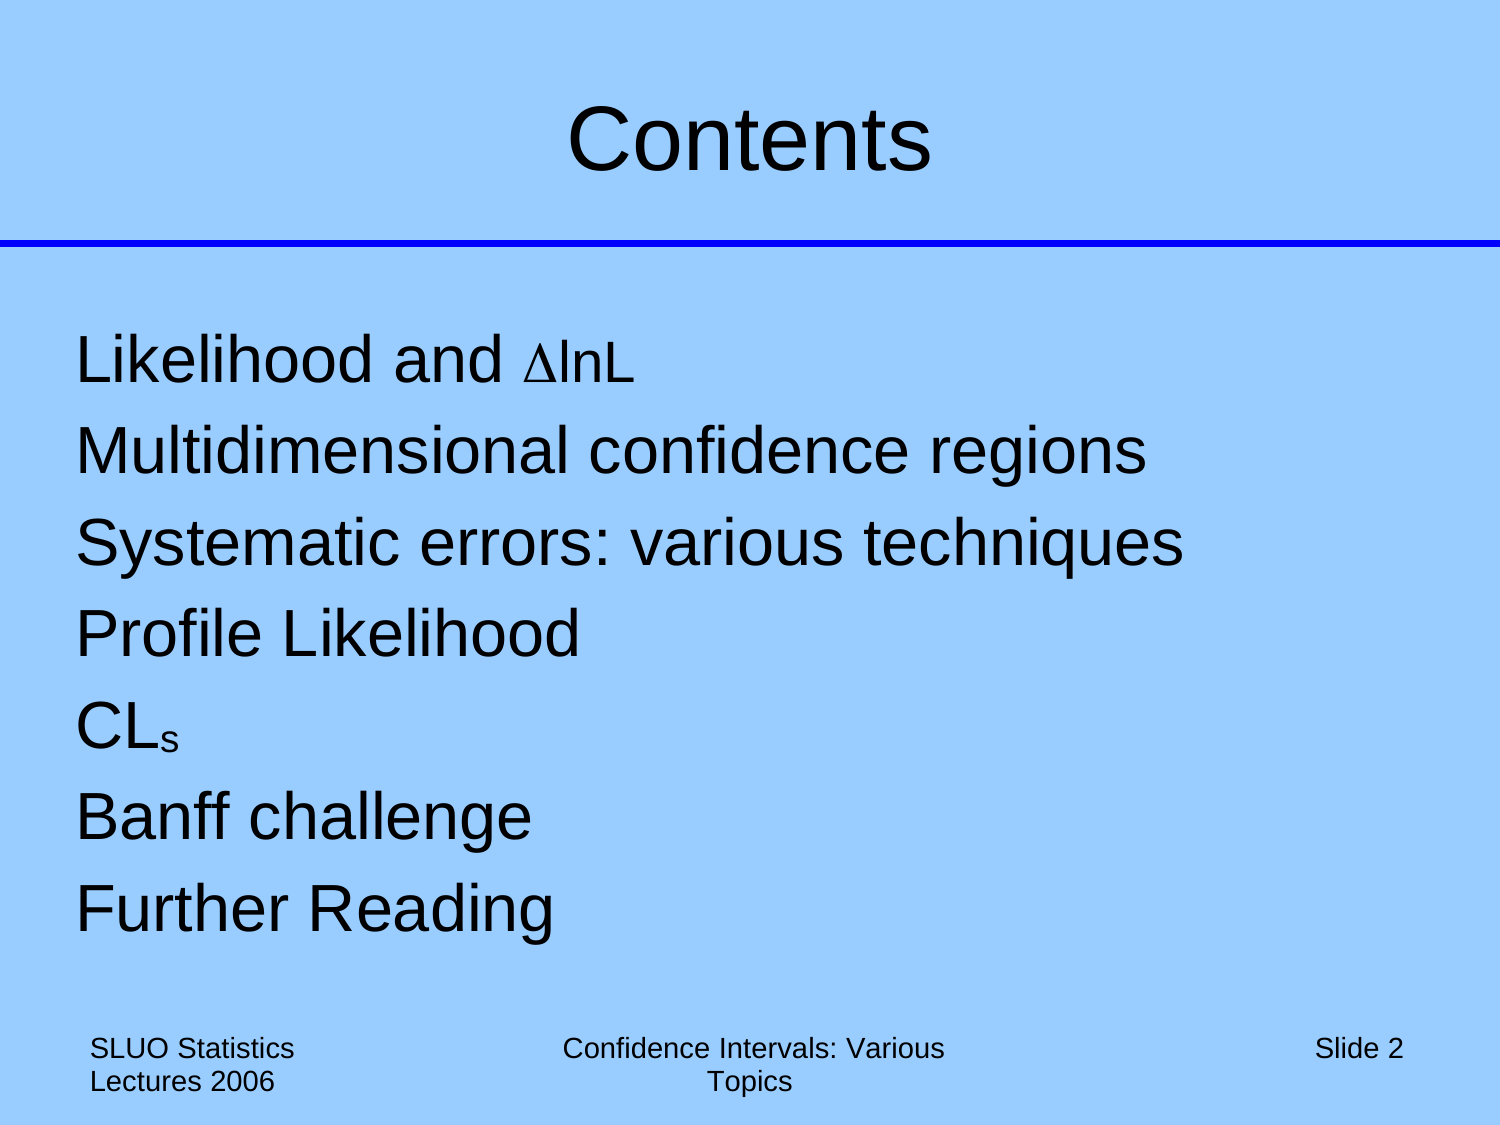

# Contents
Likelihood and lnL
Multidimensional confidence regions
Systematic errors: various techniques
Profile Likelihood
CLs
Banff challenge
Further Reading
2